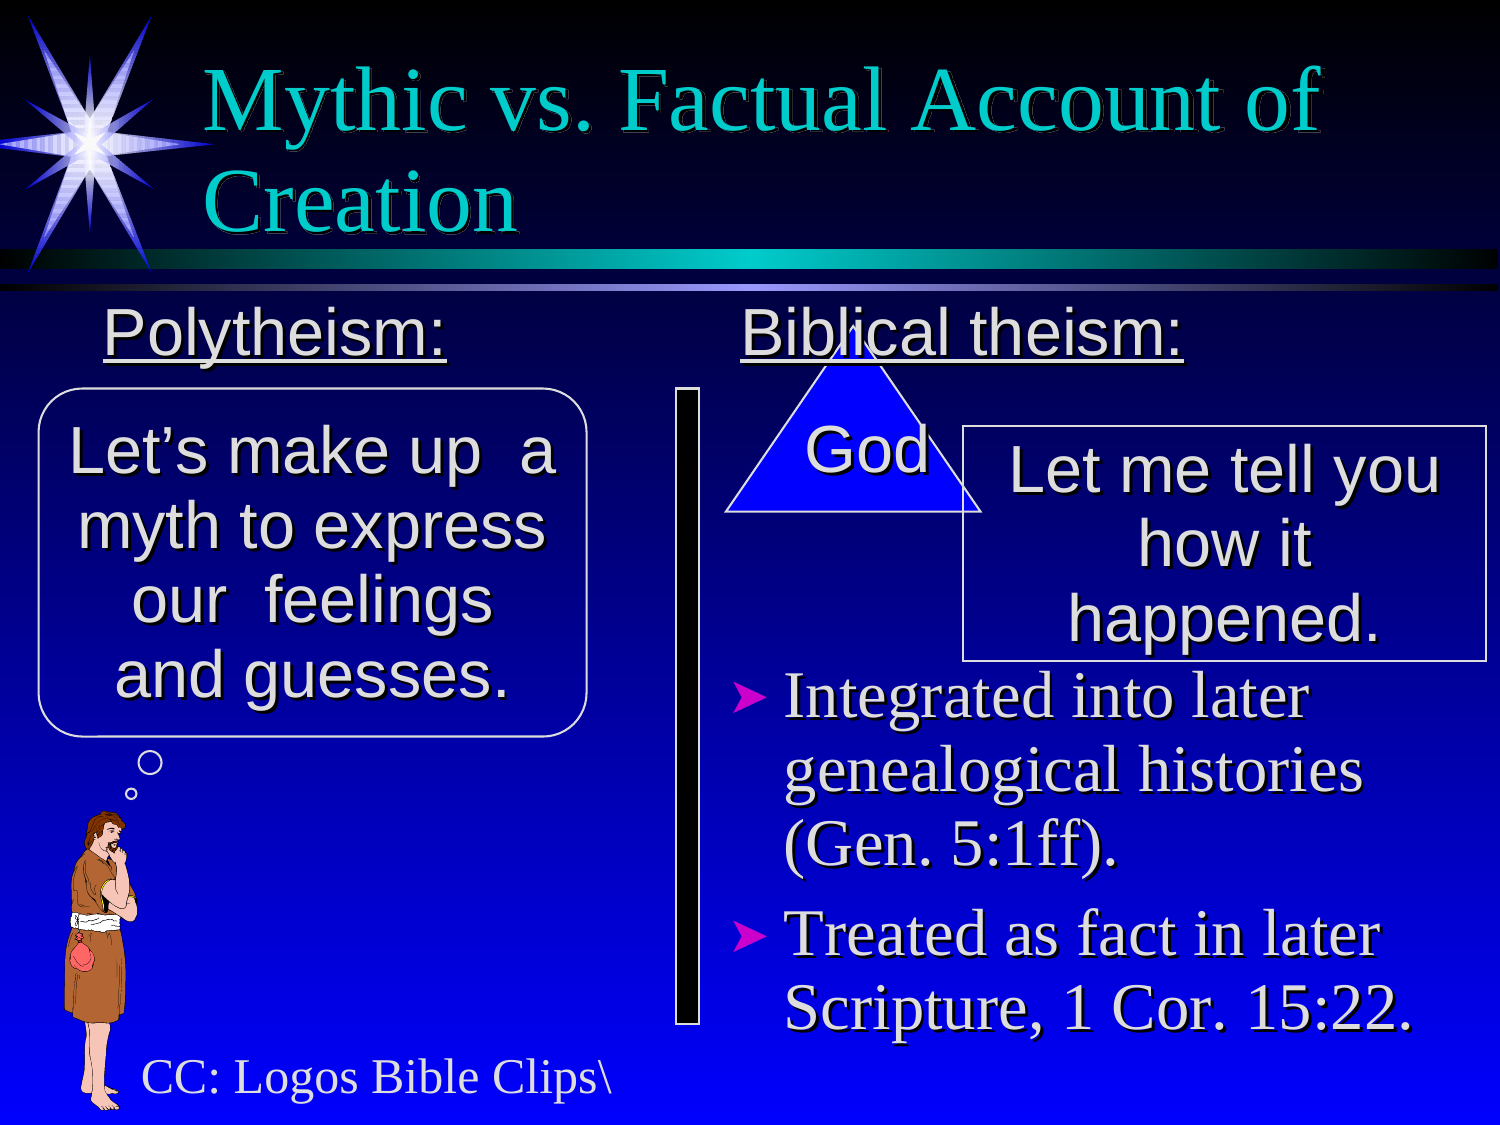

# Mythic vs. Factual Account of Creation
Polytheism:
Biblical theism:
God
Let me tell you
how it happened.
Let’s make up a
myth to express
our feelings
and guesses.
Integrated into later genealogical histories (Gen. 5:1ff).
Treated as fact in later Scripture, 1 Cor. 15:22.
CC: Logos Bible Clips\